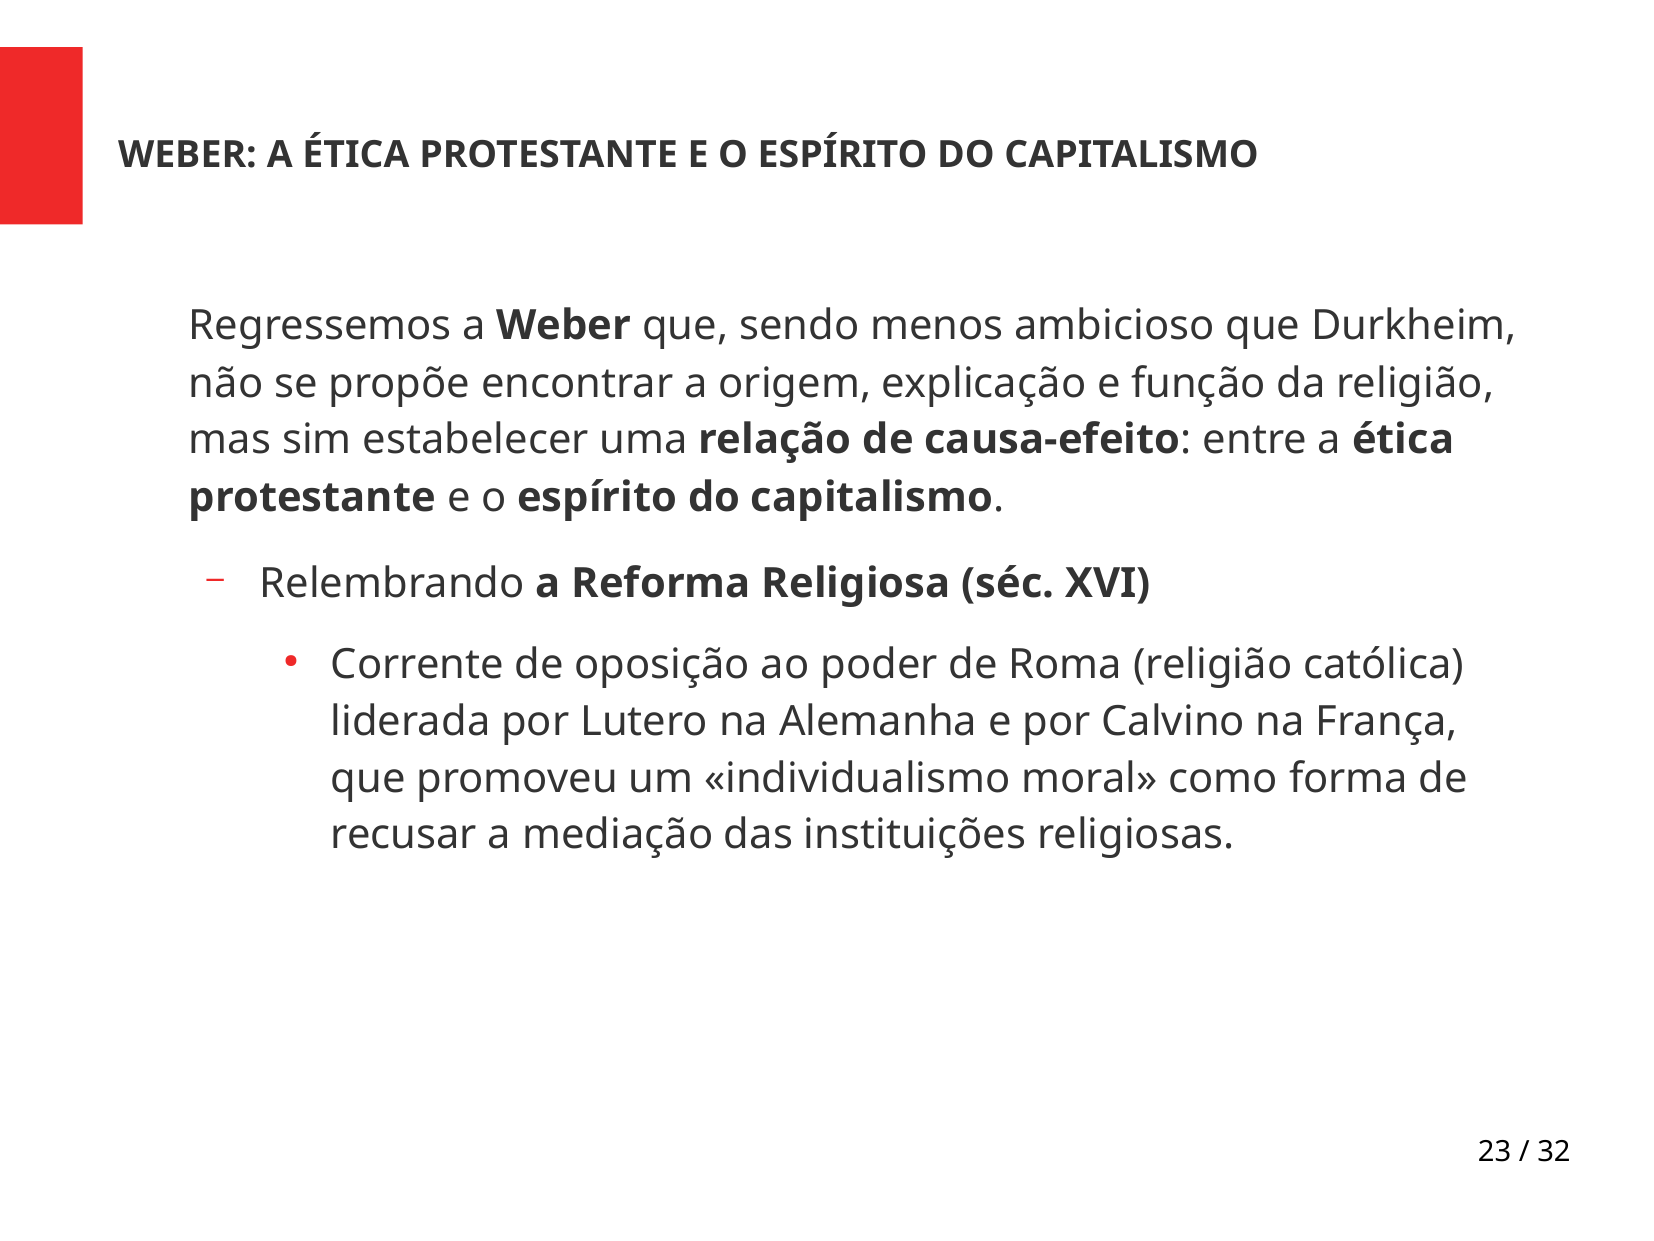

# WEBER: A ÉTICA PROTESTANTE E O ESPÍRITO DO CAPITALISMO
Regressemos a Weber que, sendo menos ambicioso que Durkheim, não se propõe encontrar a origem, explicação e função da religião, mas sim estabelecer uma relação de causa-efeito: entre a ética protestante e o espírito do capitalismo.
Relembrando a Reforma Religiosa (séc. XVI)
Corrente de oposição ao poder de Roma (religião católica) liderada por Lutero na Alemanha e por Calvino na França, que promoveu um «individualismo moral» como forma de recusar a mediação das instituições religiosas.
23